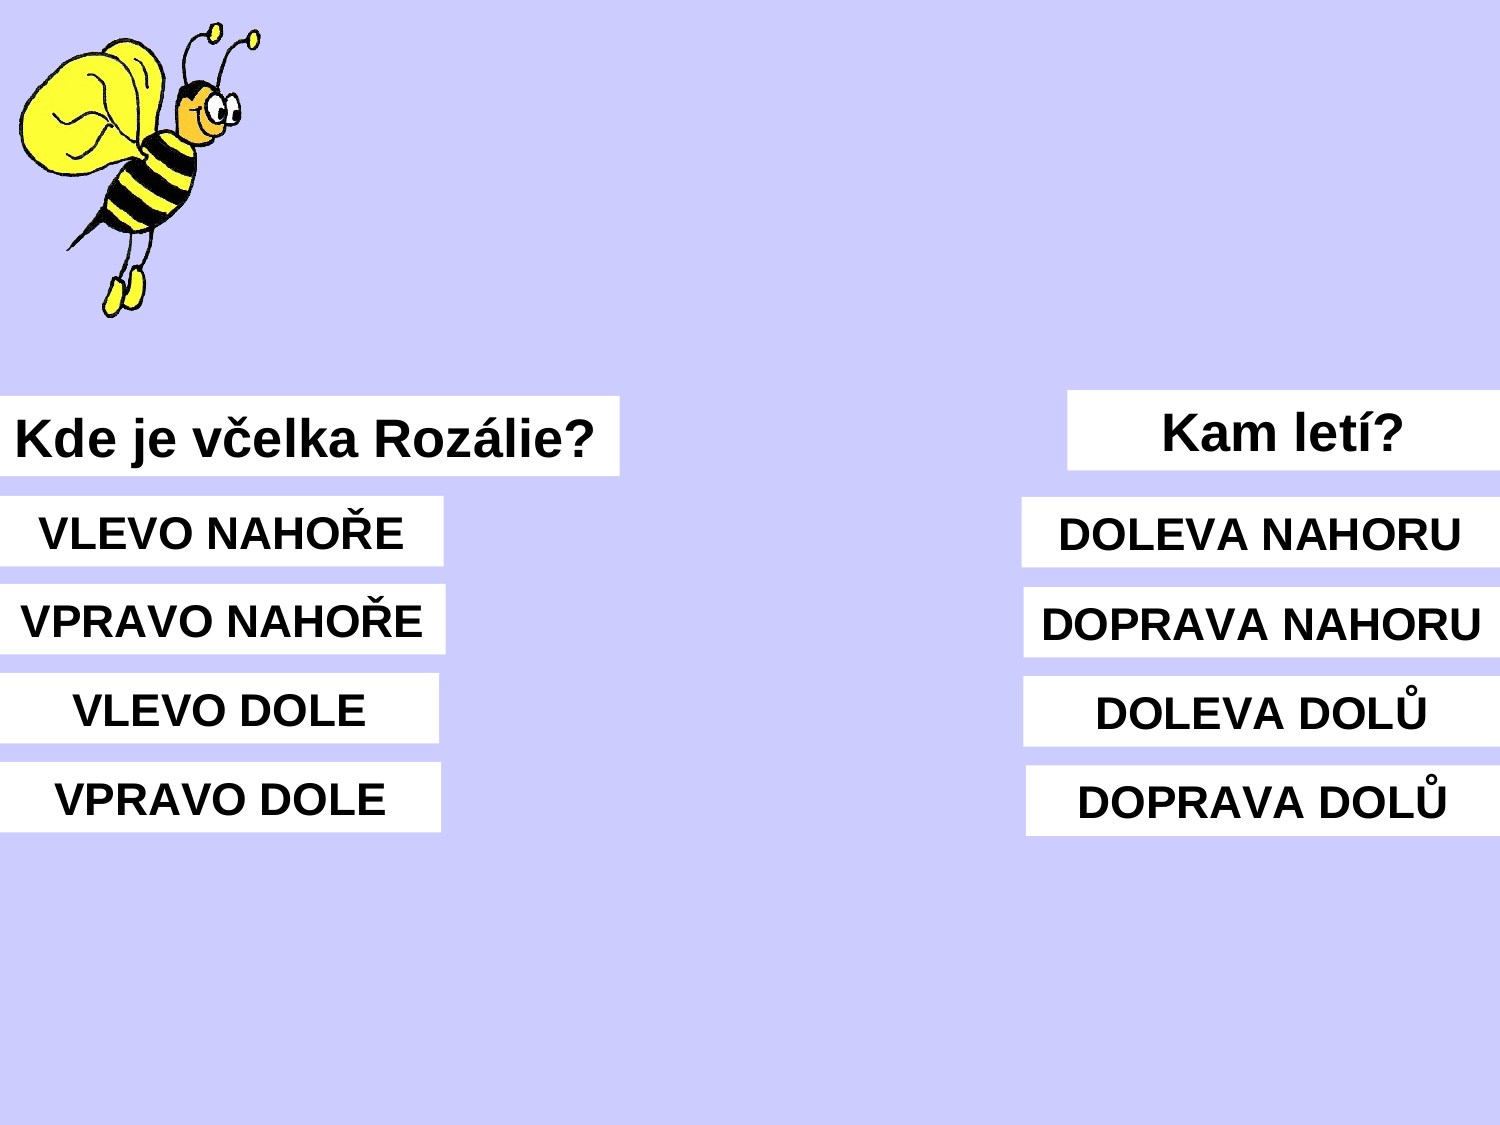

Kam letí?
Kde je včelka Rozálie?
VLEVO NAHOŘE
DOLEVA NAHORU
VPRAVO NAHOŘE
DOPRAVA NAHORU
VLEVO DOLE
DOLEVA DOLŮ
VPRAVO DOLE
DOPRAVA DOLŮ